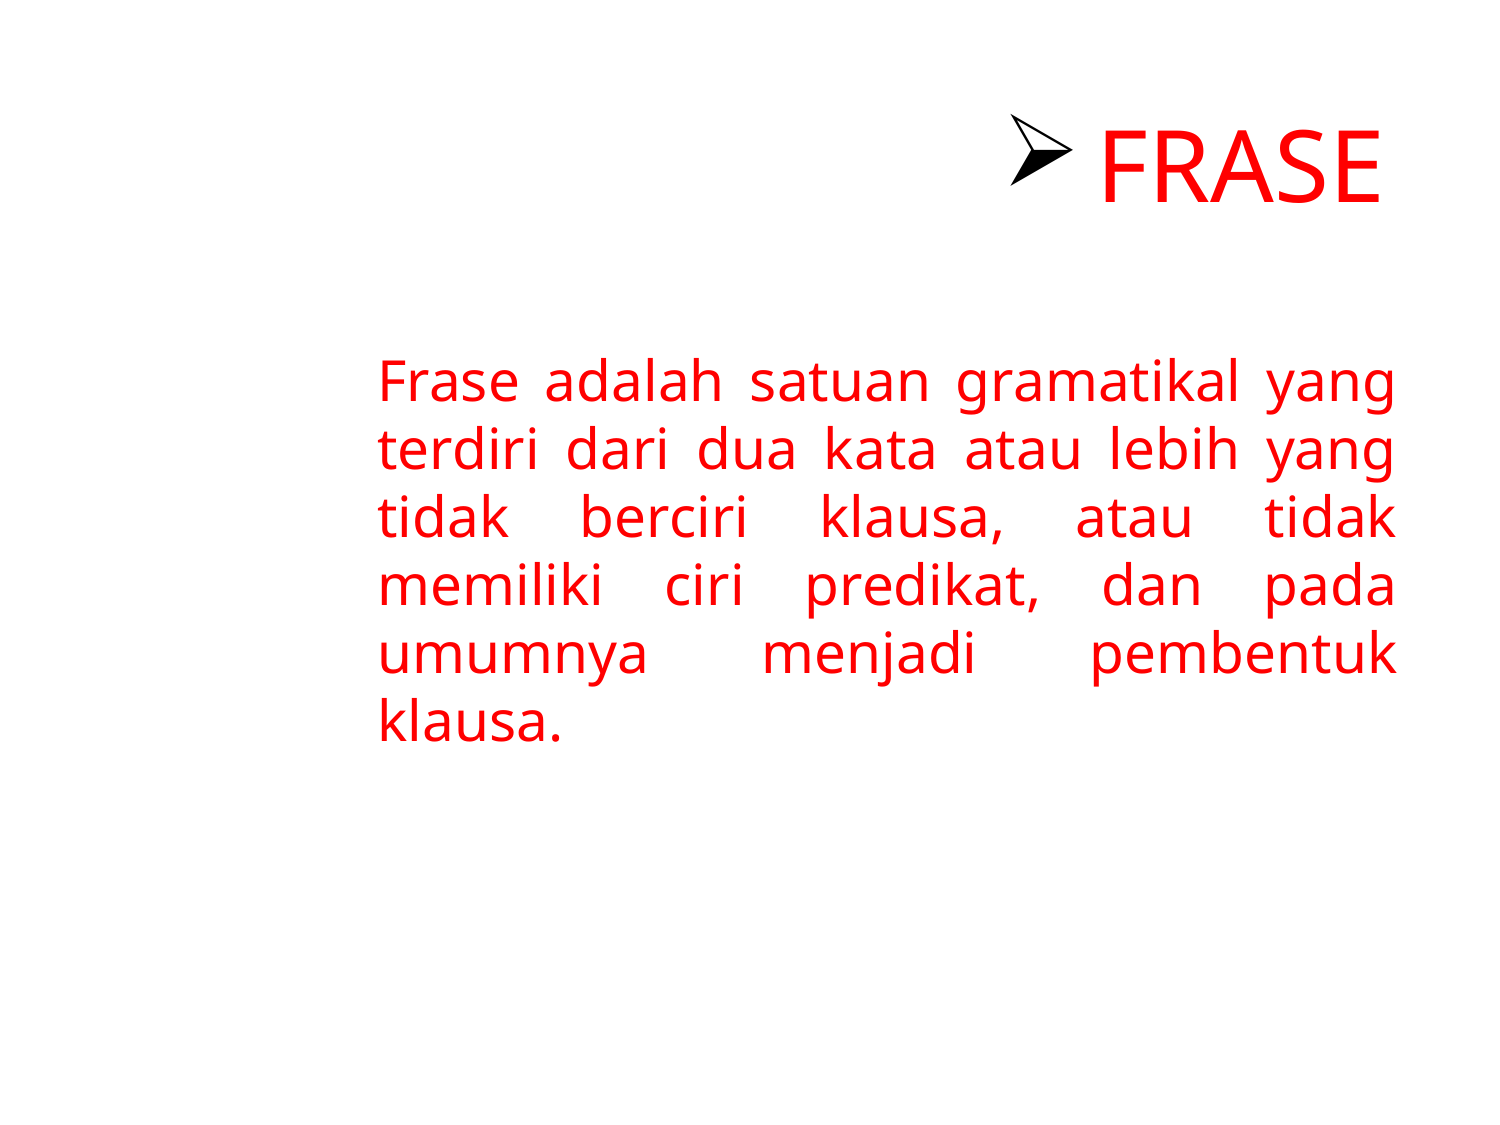

# FRASE
Frase adalah satuan gramatikal yang terdiri dari dua kata atau lebih yang tidak berciri klausa, atau tidak memiliki ciri predikat, dan pada umumnya menjadi pembentuk klausa.